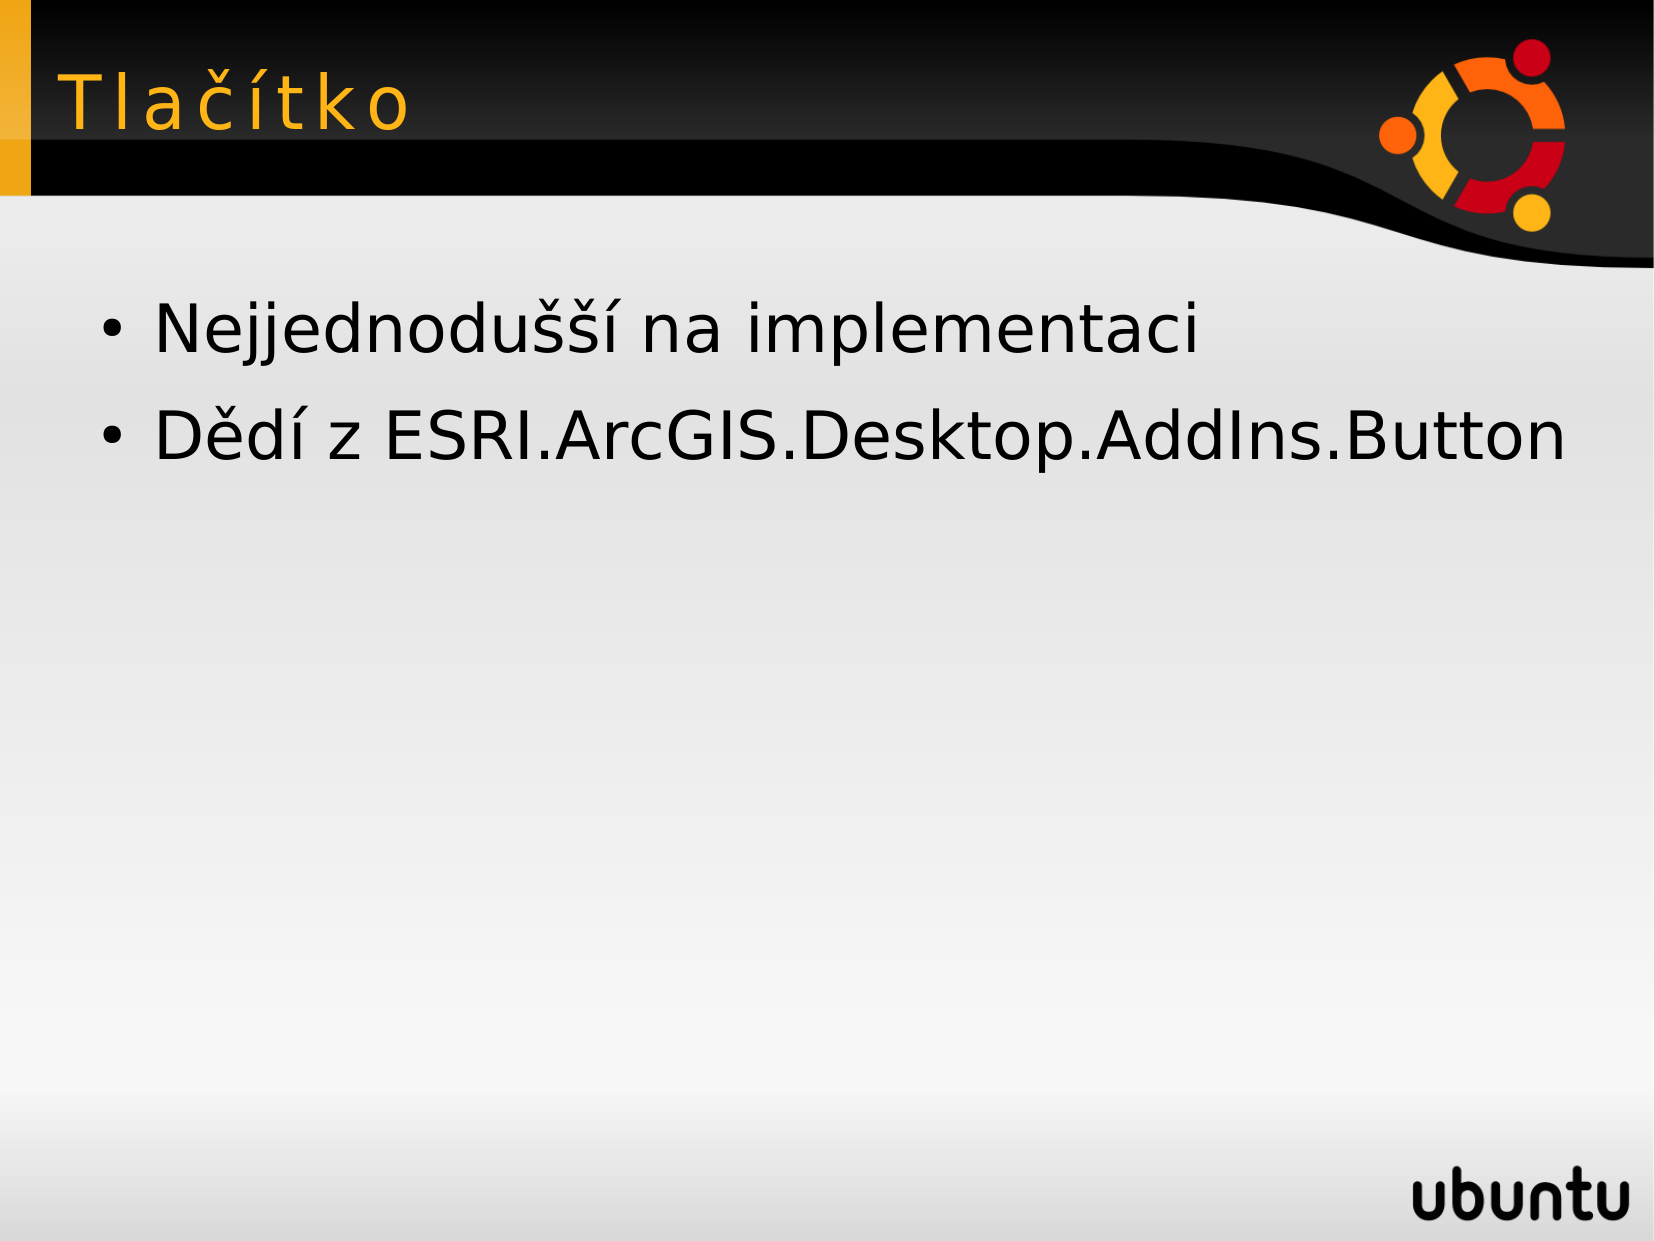

# Tlačítko
Nejjednodušší na implementaci
Dědí z ESRI.ArcGIS.Desktop.AddIns.Button